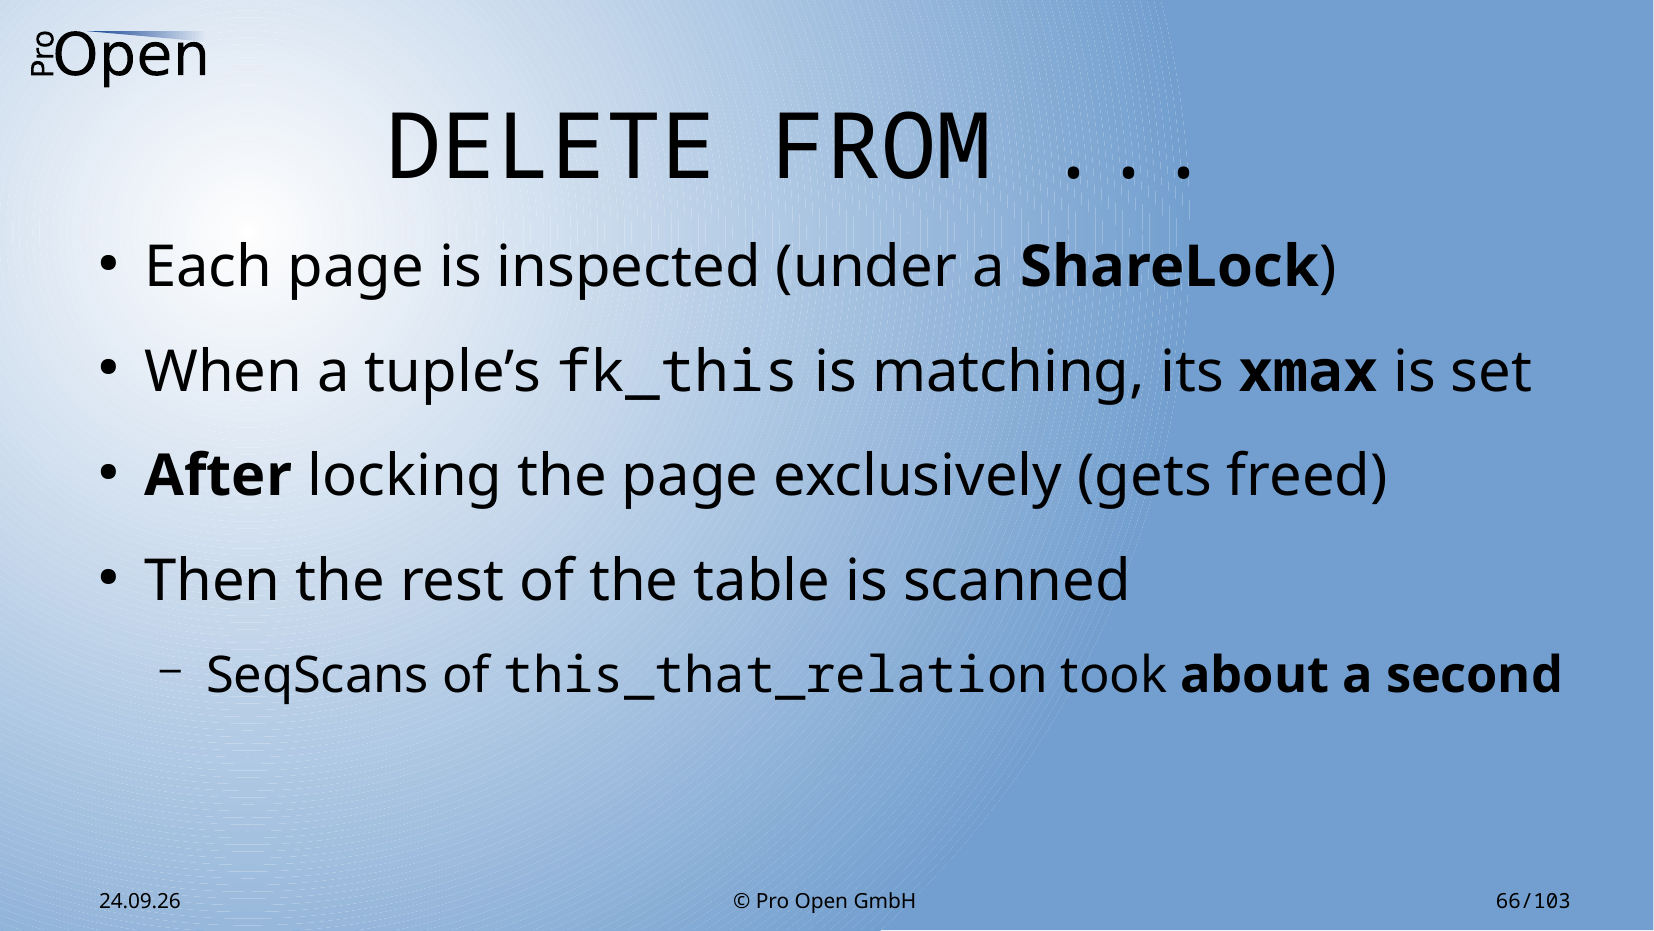

# DELETE FROM ...
Each page is inspected (under a ShareLock)
When a tuple’s fk_this is matching, its xmax is set
After locking the page exclusively (gets freed)
Then the rest of the table is scanned
SeqScans of this_that_relation took about a second
© Pro Open GmbH
66